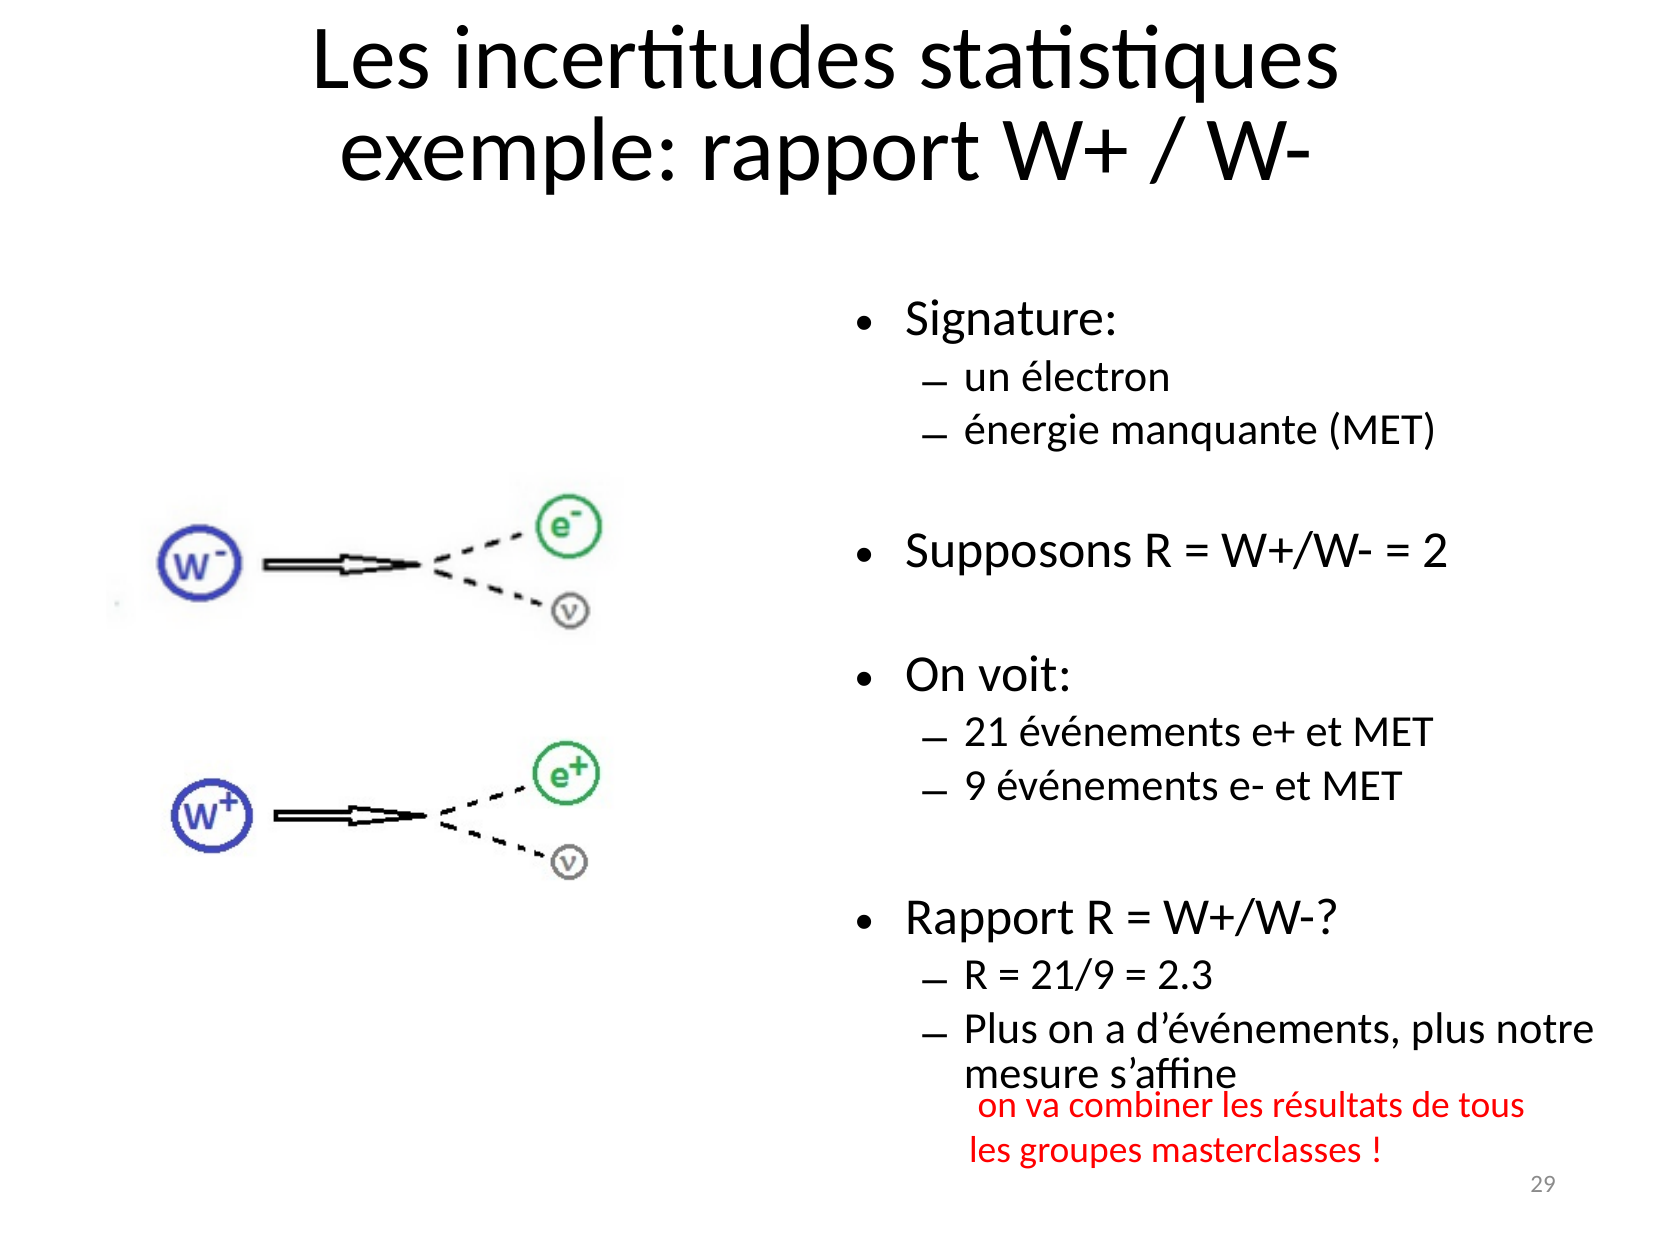

# Les incertitudes statistiques exemple: rapport W+ / W-
Signature:
un électron
énergie manquante (MET)
Supposons R = W+/W- = 2
On voit:
21 événements e+ et MET
9 événements e- et MET
Rapport R = W+/W-?
R = 21/9 = 2.3
Plus on a d’événements, plus notre mesure s’affine
 on va combiner les résultats de tous les groupes masterclasses !